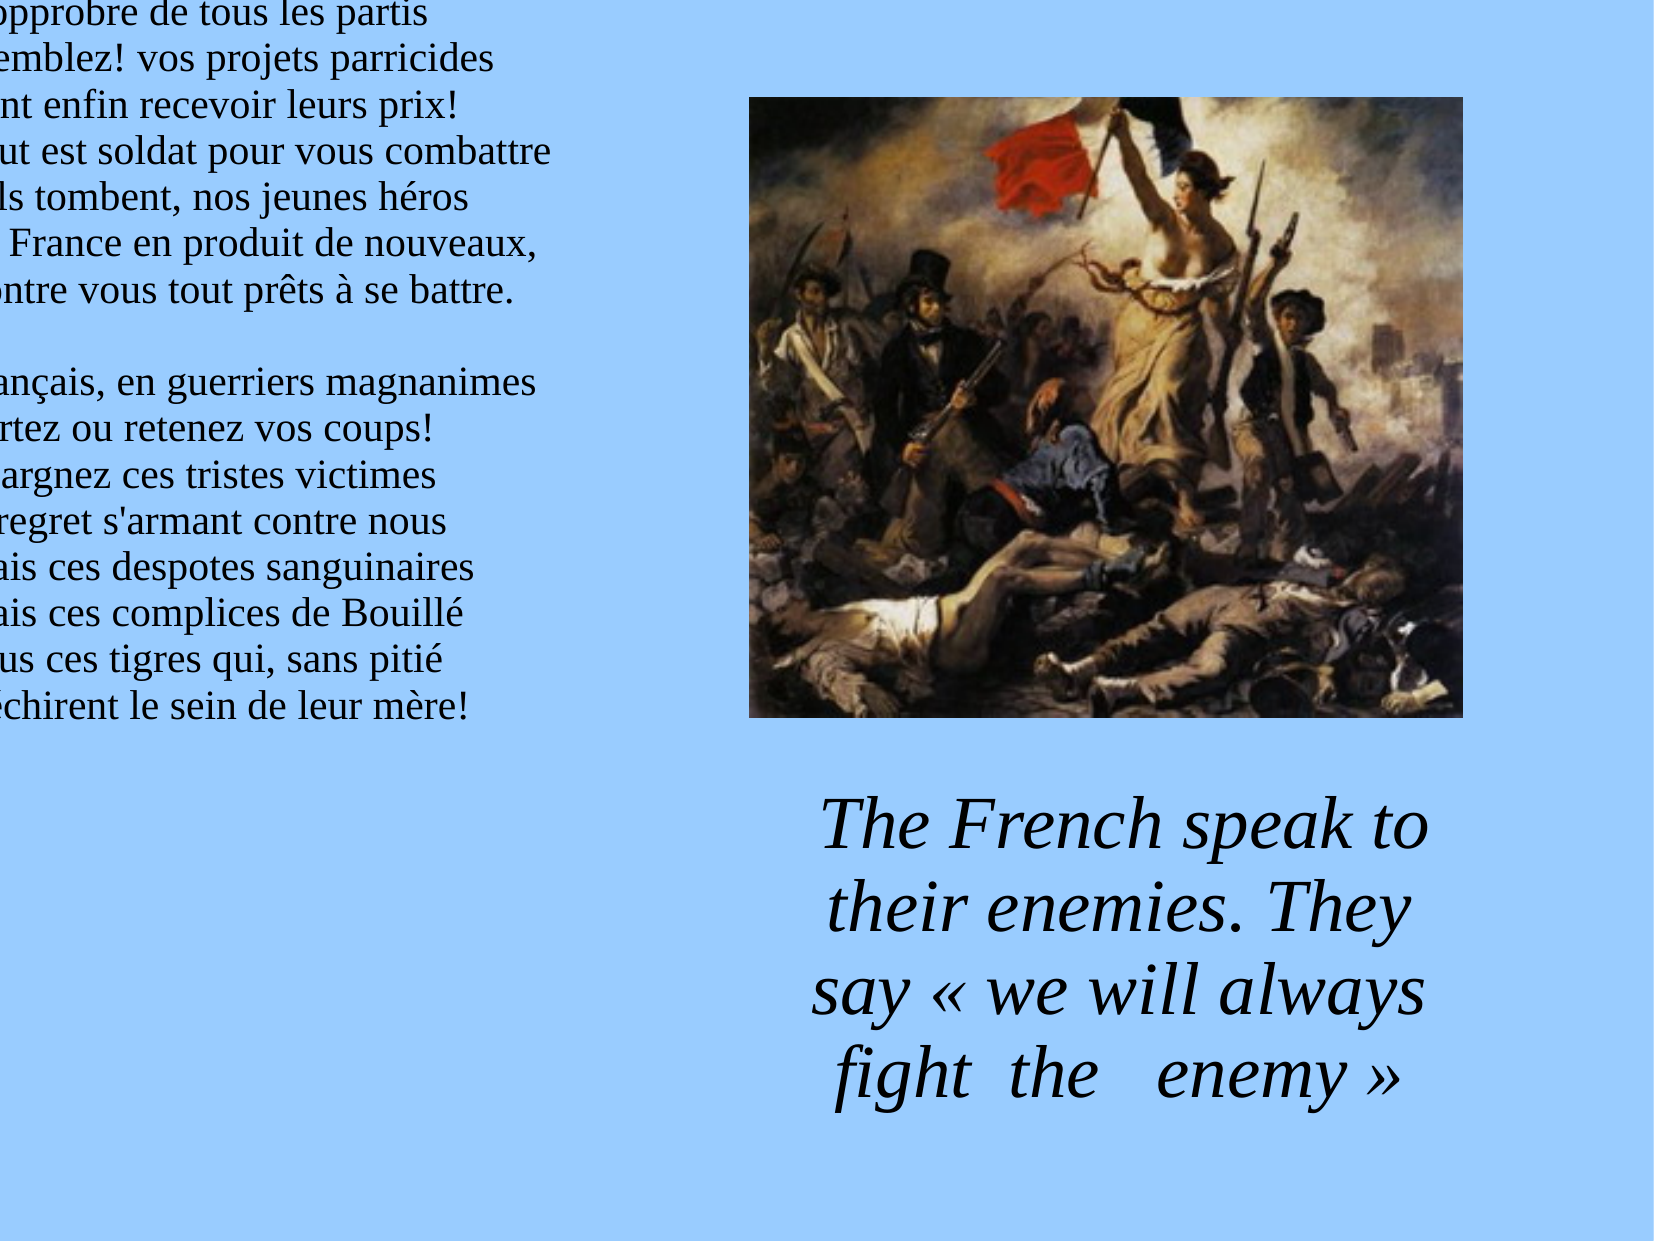

Tremblez, tyrans et vous perfides
L'opprobre de tous les partis
Tremblez! vos projets parricides
Vont enfin recevoir leurs prix!
Tout est soldat pour vous combattre
S'ils tombent, nos jeunes héros
La France en produit de nouveaux,
Contre vous tout prêts à se battre.
Français, en guerriers magnanimes
Portez ou retenez vos coups!
Épargnez ces tristes victimes
À regret s'armant contre nous
Mais ces despotes sanguinaires
Mais ces complices de Bouillé
Tous ces tigres qui, sans pitié
Déchirent le sein de leur mère!
 The French speak to their enemies. They say « we will always fight the enemy »